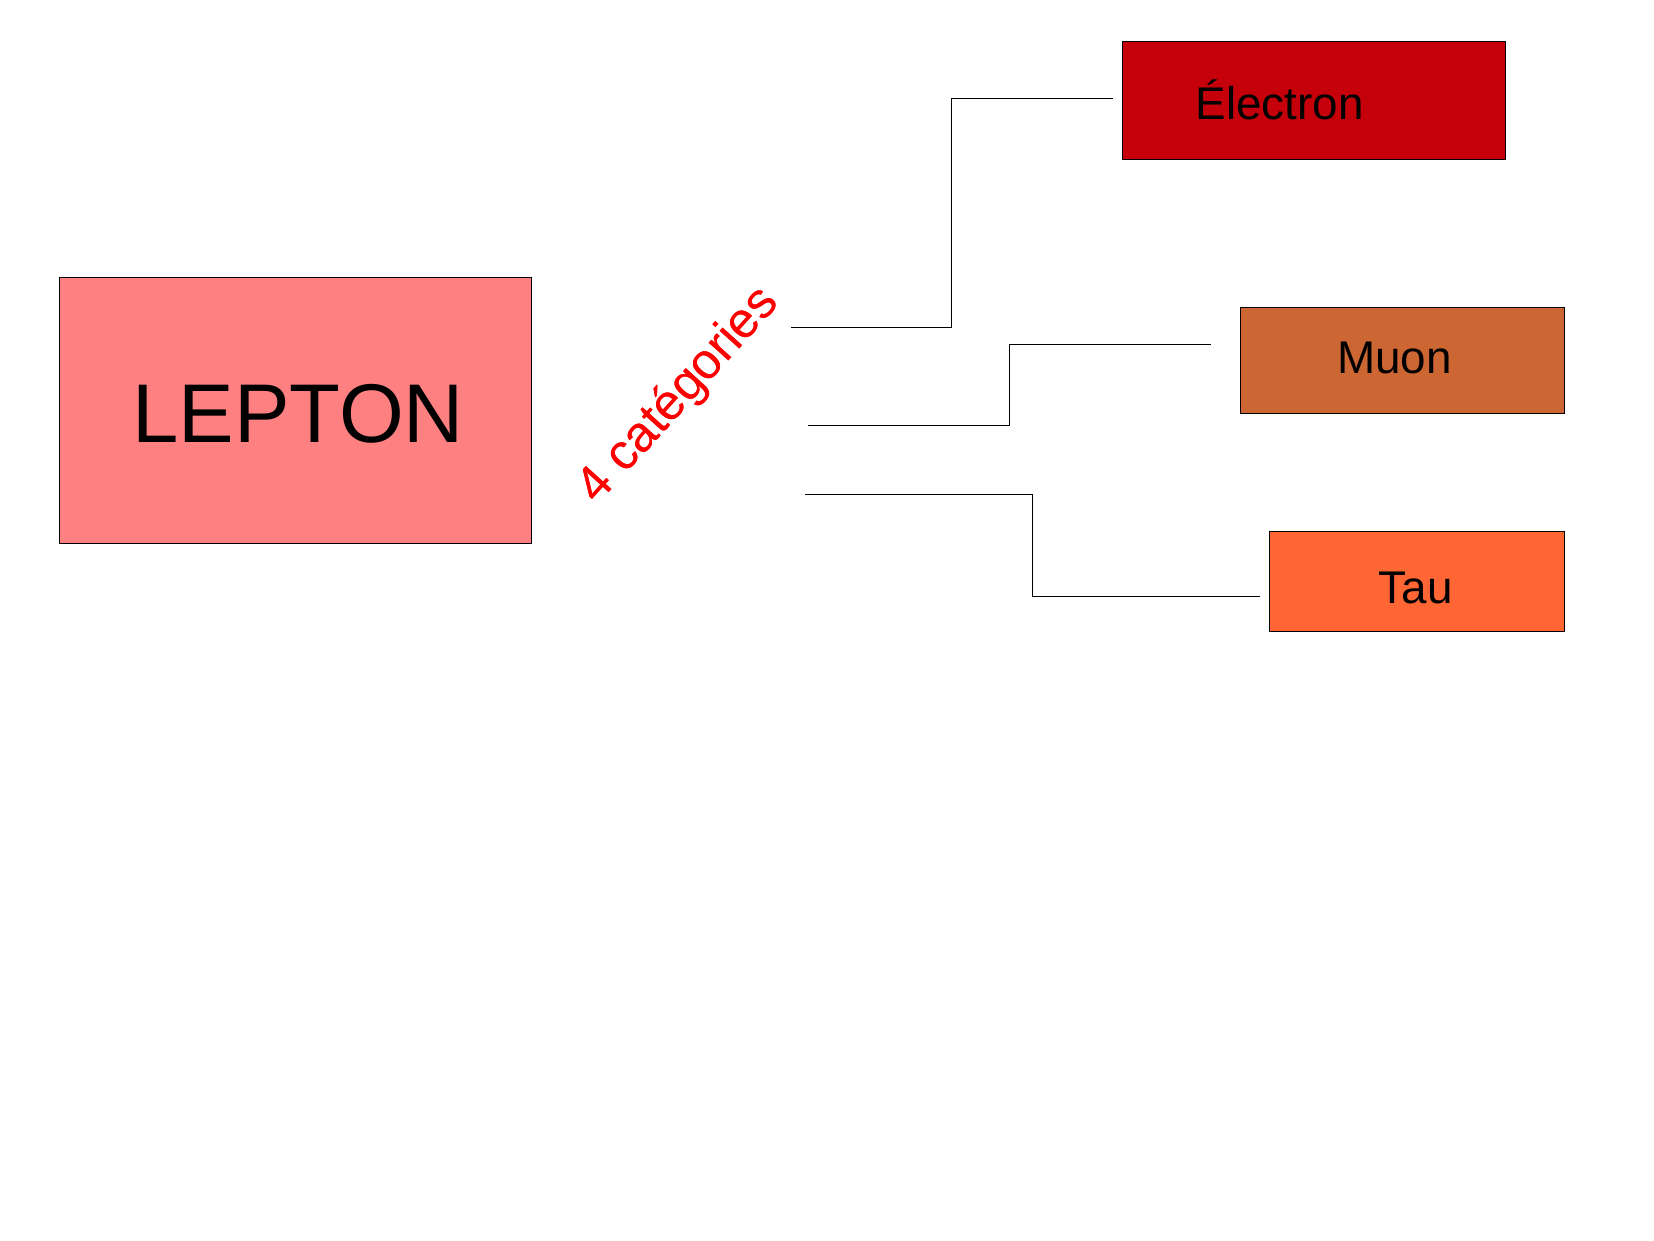

Électron
Électron
Muon
Muon
4 catégories
4 catégories
LEPTON
LEPTON
Tau
Tau